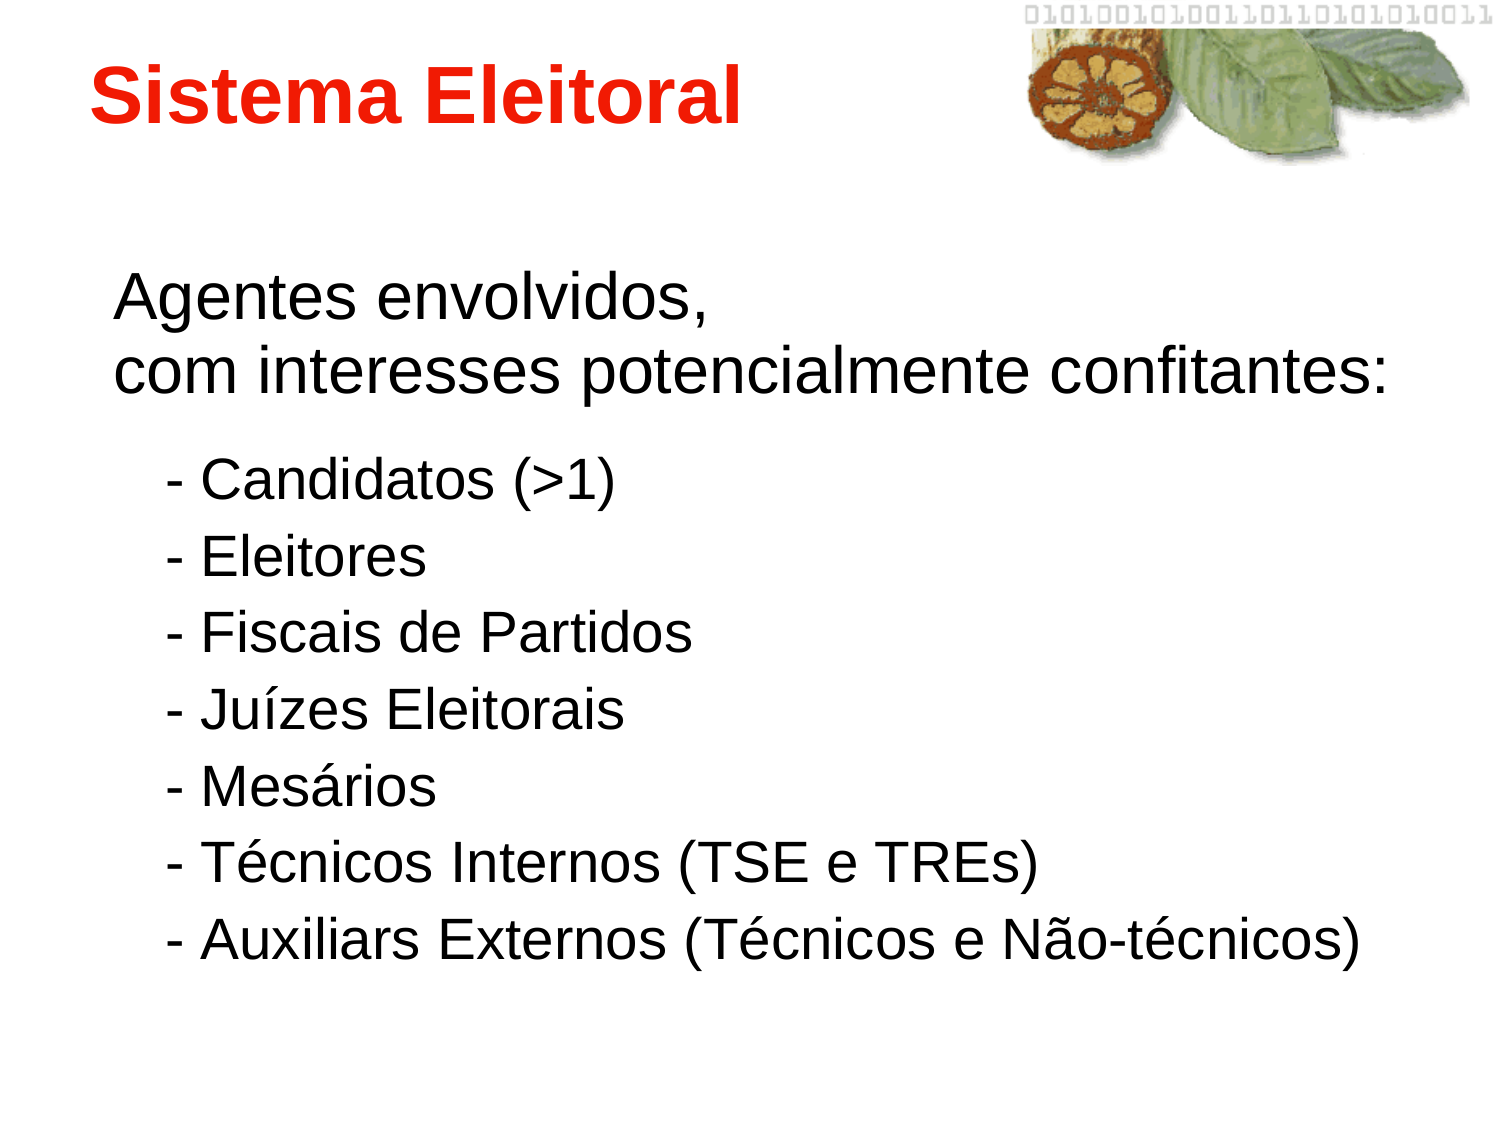

# Sistema Eleitoral
	Agentes envolvidos,
com interesses potencialmente confitantes:
- Candidatos (>1)
- Eleitores
- Fiscais de Partidos
- Juízes Eleitorais
- Mesários
- Técnicos Internos (TSE e TREs)
- Auxiliars Externos (Técnicos e Não-técnicos)